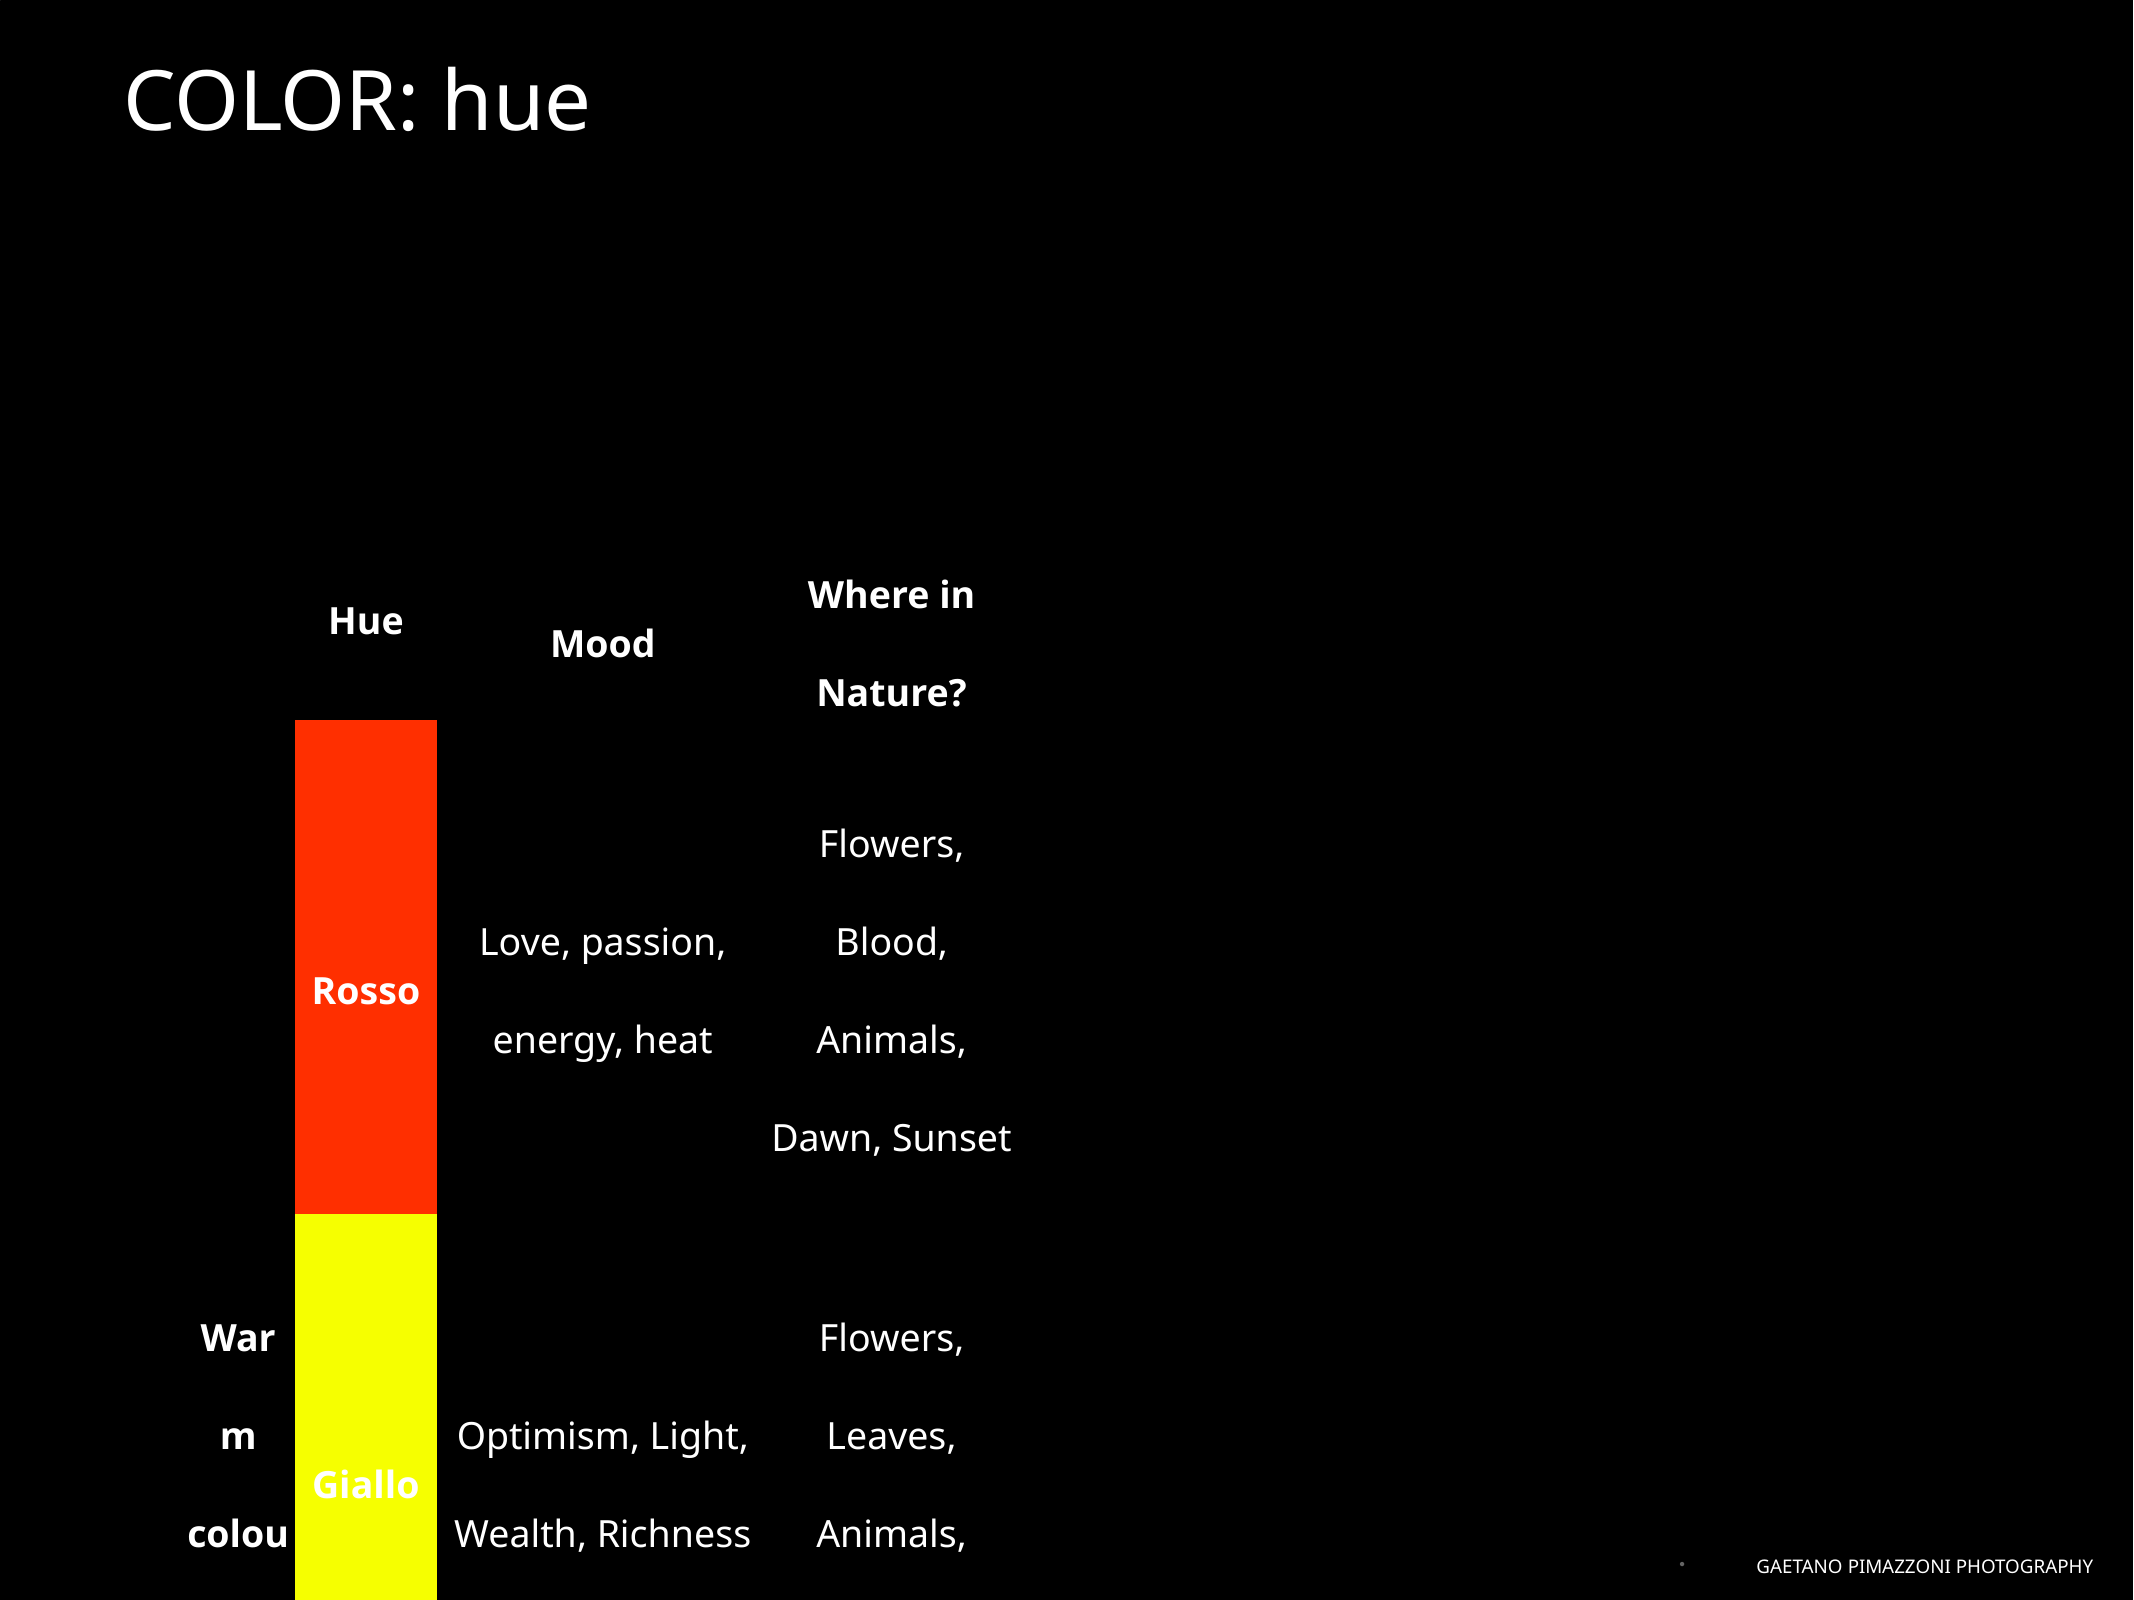

# COLOR: hue
Color has a very strong impact on emotion and mood.
| | Hue | Mood | Where in Nature? |
| --- | --- | --- | --- |
| Warm colours | Rosso | Love, passion, energy, heat | Flowers, Blood, Animals, Dawn, Sunset |
| | Giallo | Optimism, Light, Wealth, Richness | Flowers, Leaves, Animals, Dawn, Sunset |
| | Arancione | Vitality, Movement, Energy, Power | Flowers, Animals, Dawn, Sunset, Rocks |
| Cool colors | Viola | Mystery, Luxury, Superstition | Flowers, Sky |
| | Blu | Quietness, Harmony, Confidence | Sky, Water, air, Flowers, rocks |
| | Verde | Growth, Nature, Hope, Decomposition | Vegetation, Water |
GAETANO PIMAZZONI PHOTOGRAPHY